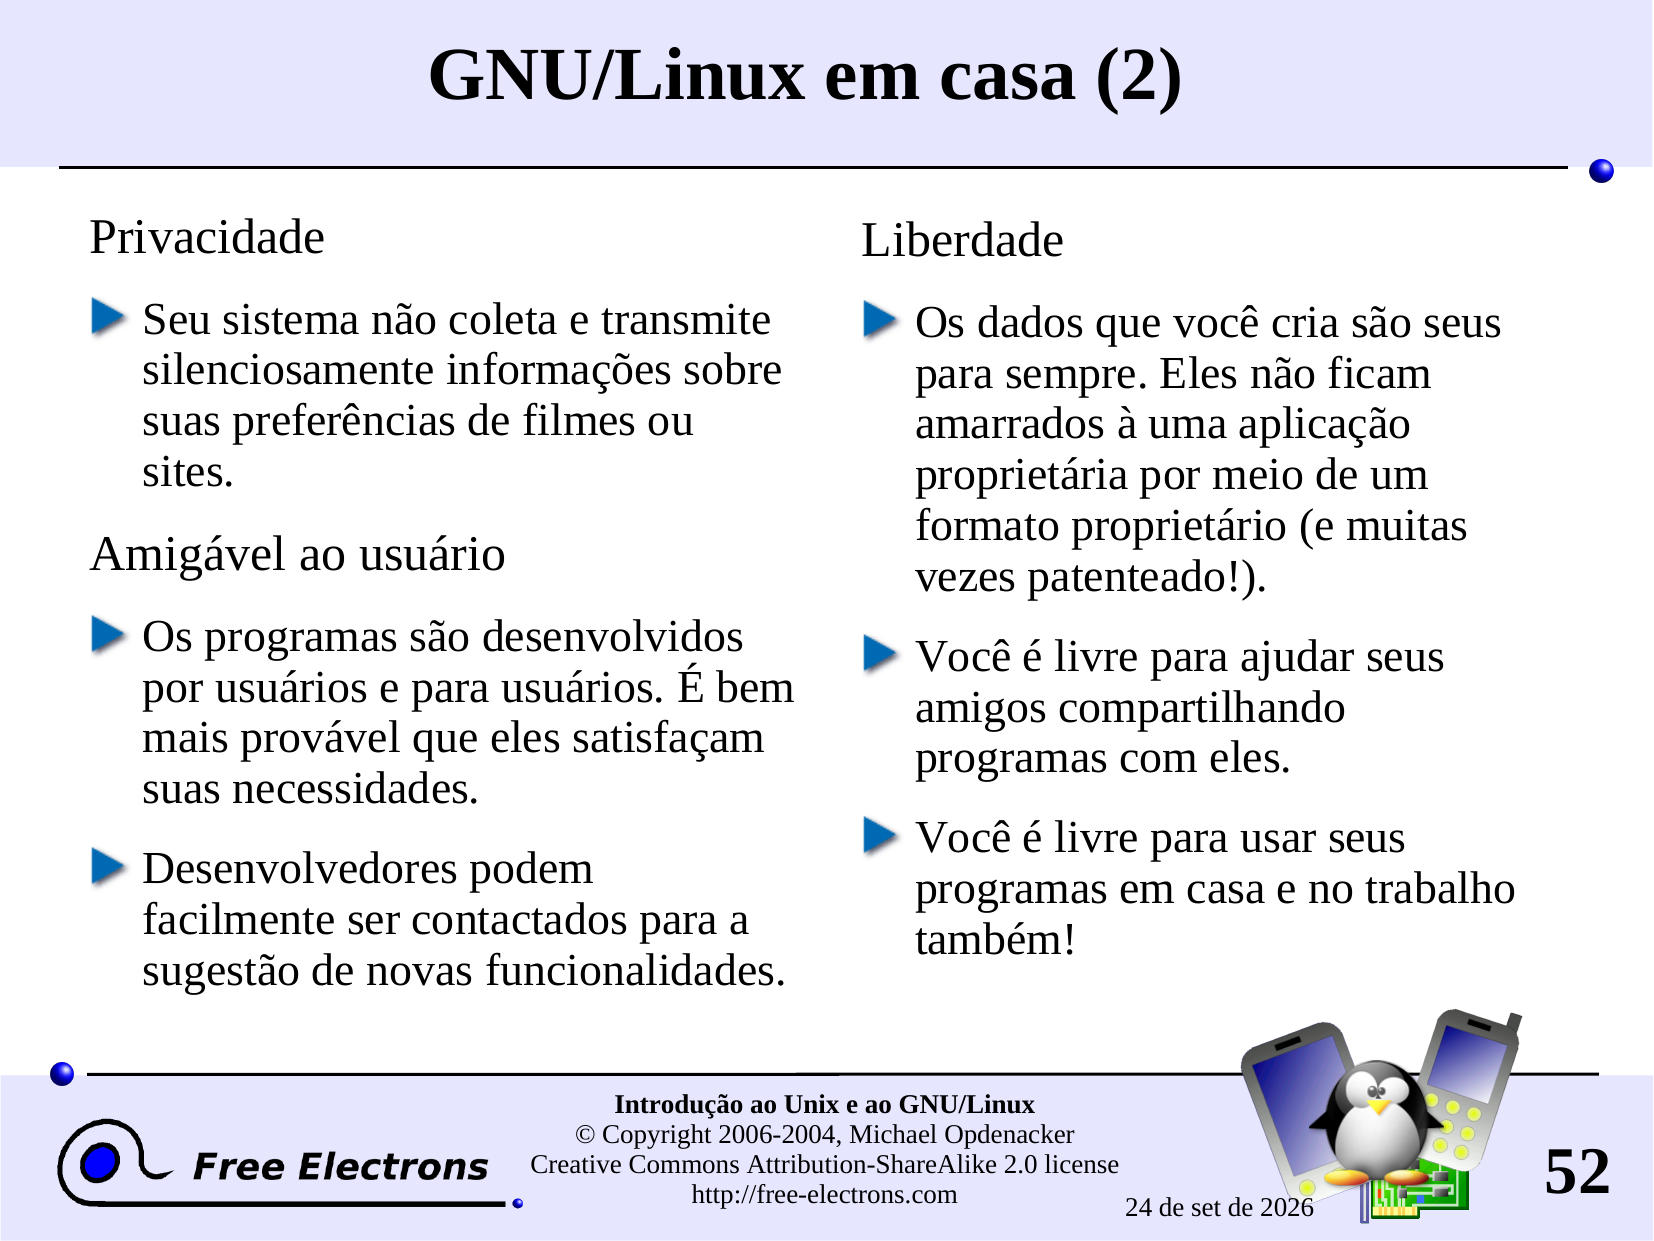

# GNU/Linux em casa (2)
Privacidade
Seu sistema não coleta e transmite silenciosamente informações sobre suas preferências de filmes ou sites.
Amigável ao usuário
Os programas são desenvolvidos por usuários e para usuários. É bem mais provável que eles satisfaçam suas necessidades.
Desenvolvedores podem facilmente ser contactados para a sugestão de novas funcionalidades.
Liberdade
Os dados que você cria são seus para sempre. Eles não ficam amarrados à uma aplicação proprietária por meio de um formato proprietário (e muitas vezes patenteado!).
Você é livre para ajudar seus amigos compartilhando programas com eles.
Você é livre para usar seus programas em casa e no trabalho também!